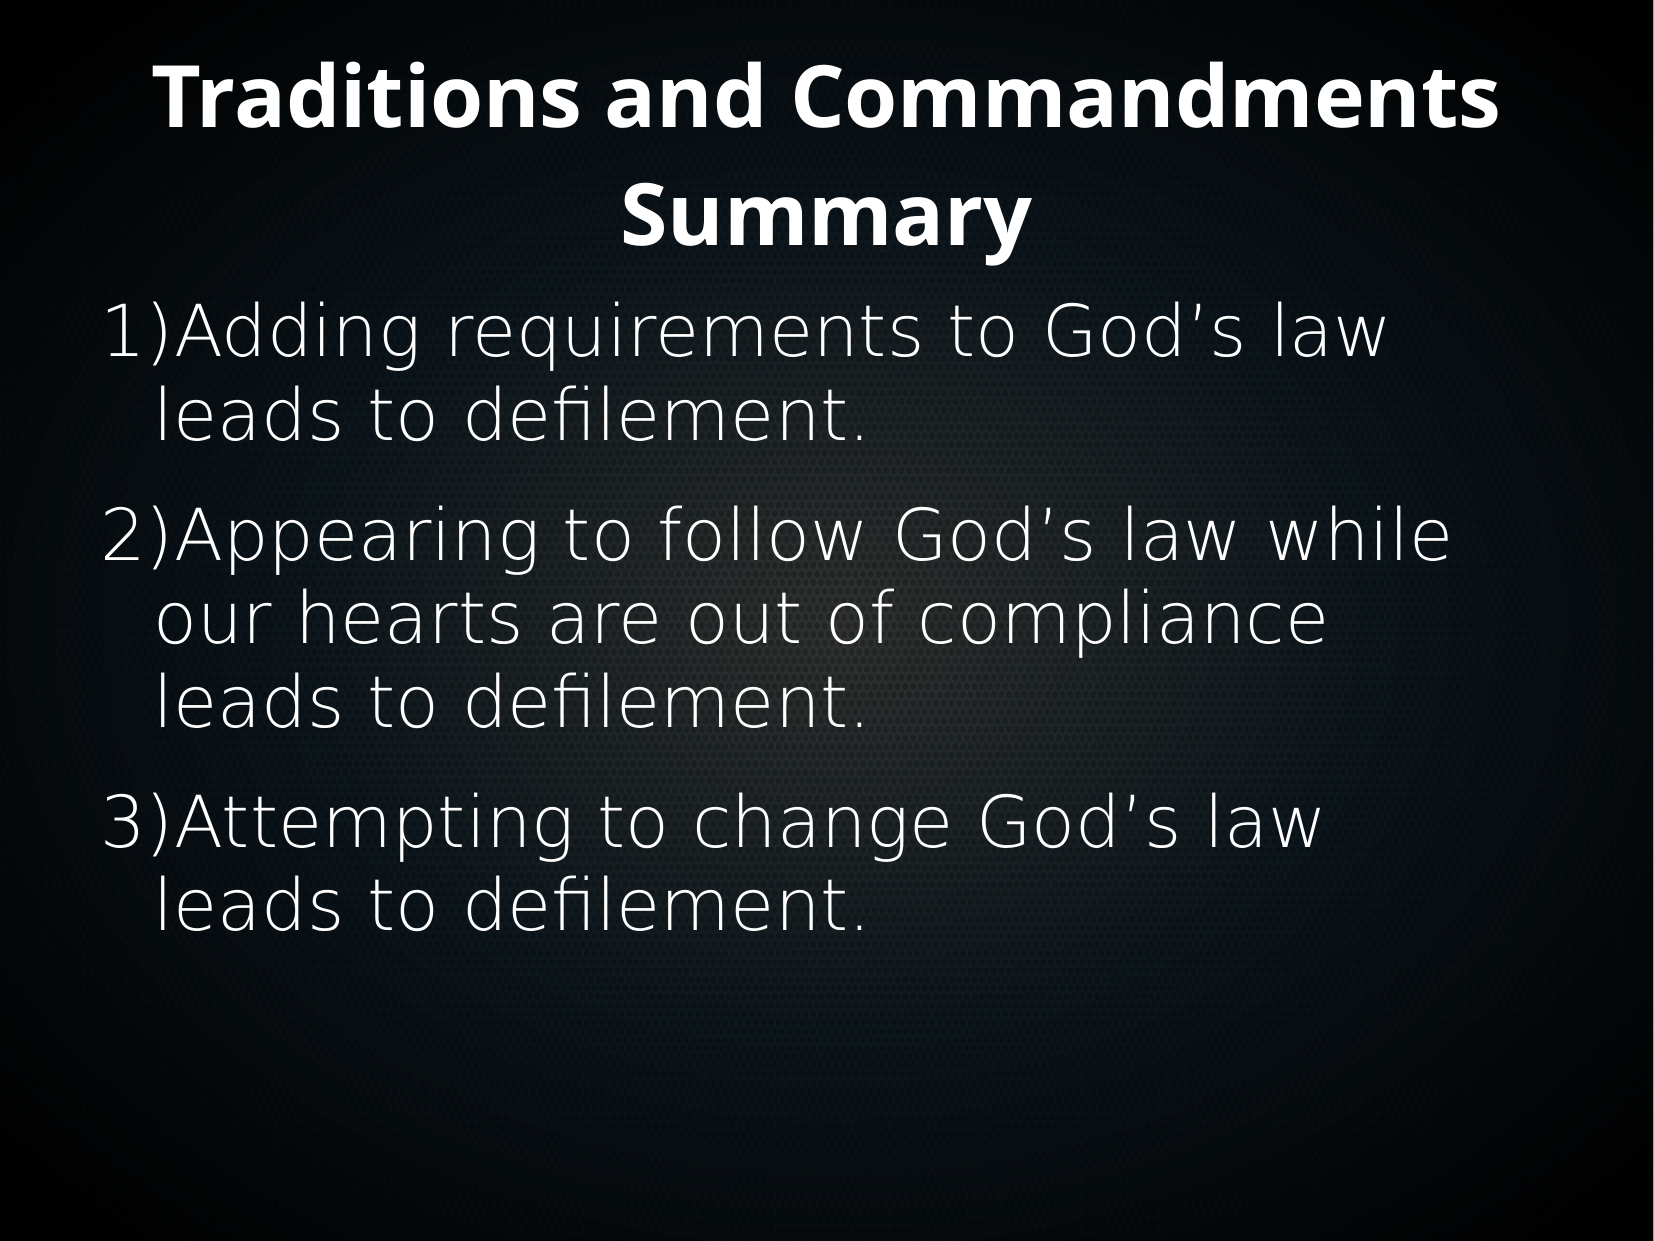

# Traditions and Commandments Summary
Adding requirements to God’s law leads to defilement.
Appearing to follow God’s law while our hearts are out of compliance leads to defilement.
Attempting to change God’s law leads to defilement.